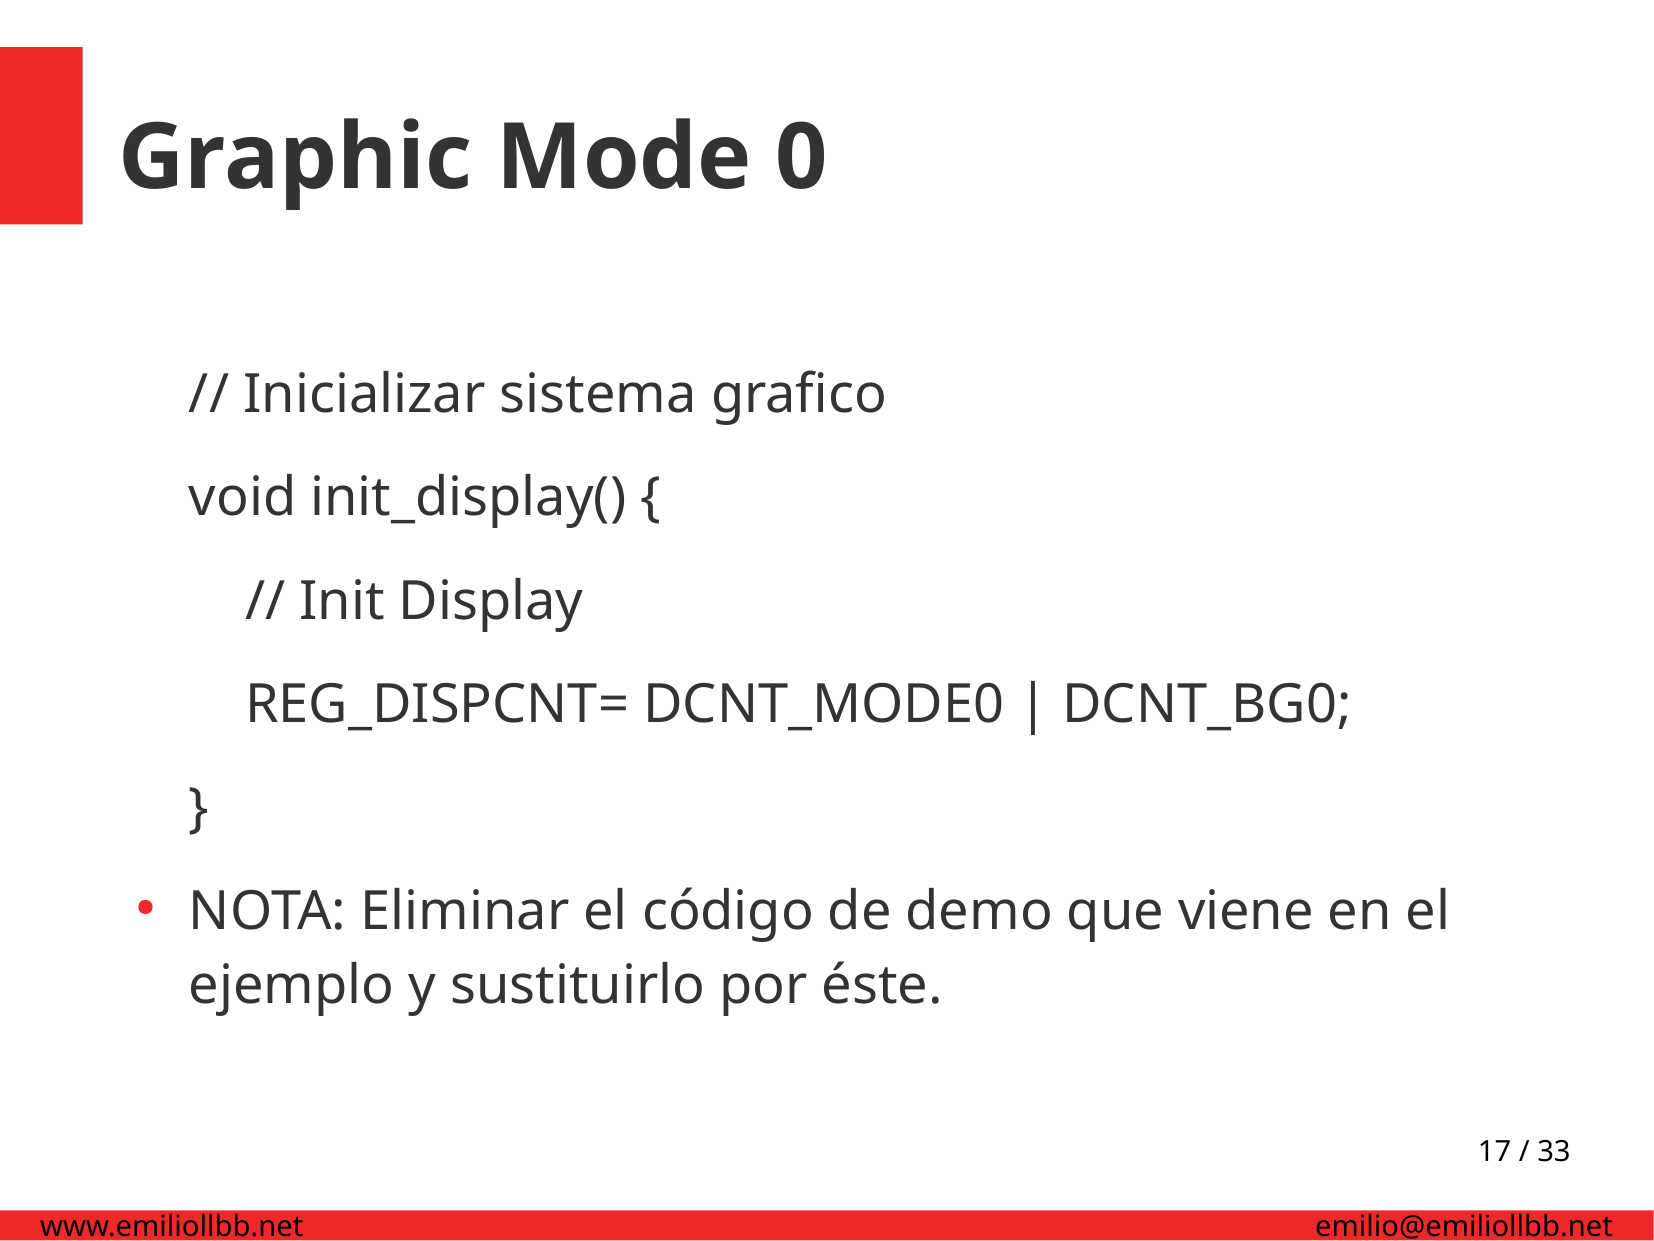

# Graphic Mode 0
// Inicializar sistema grafico
void init_display() {
 // Init Display
 REG_DISPCNT= DCNT_MODE0 | DCNT_BG0;
}
NOTA: Eliminar el código de demo que viene en el ejemplo y sustituirlo por éste.
17